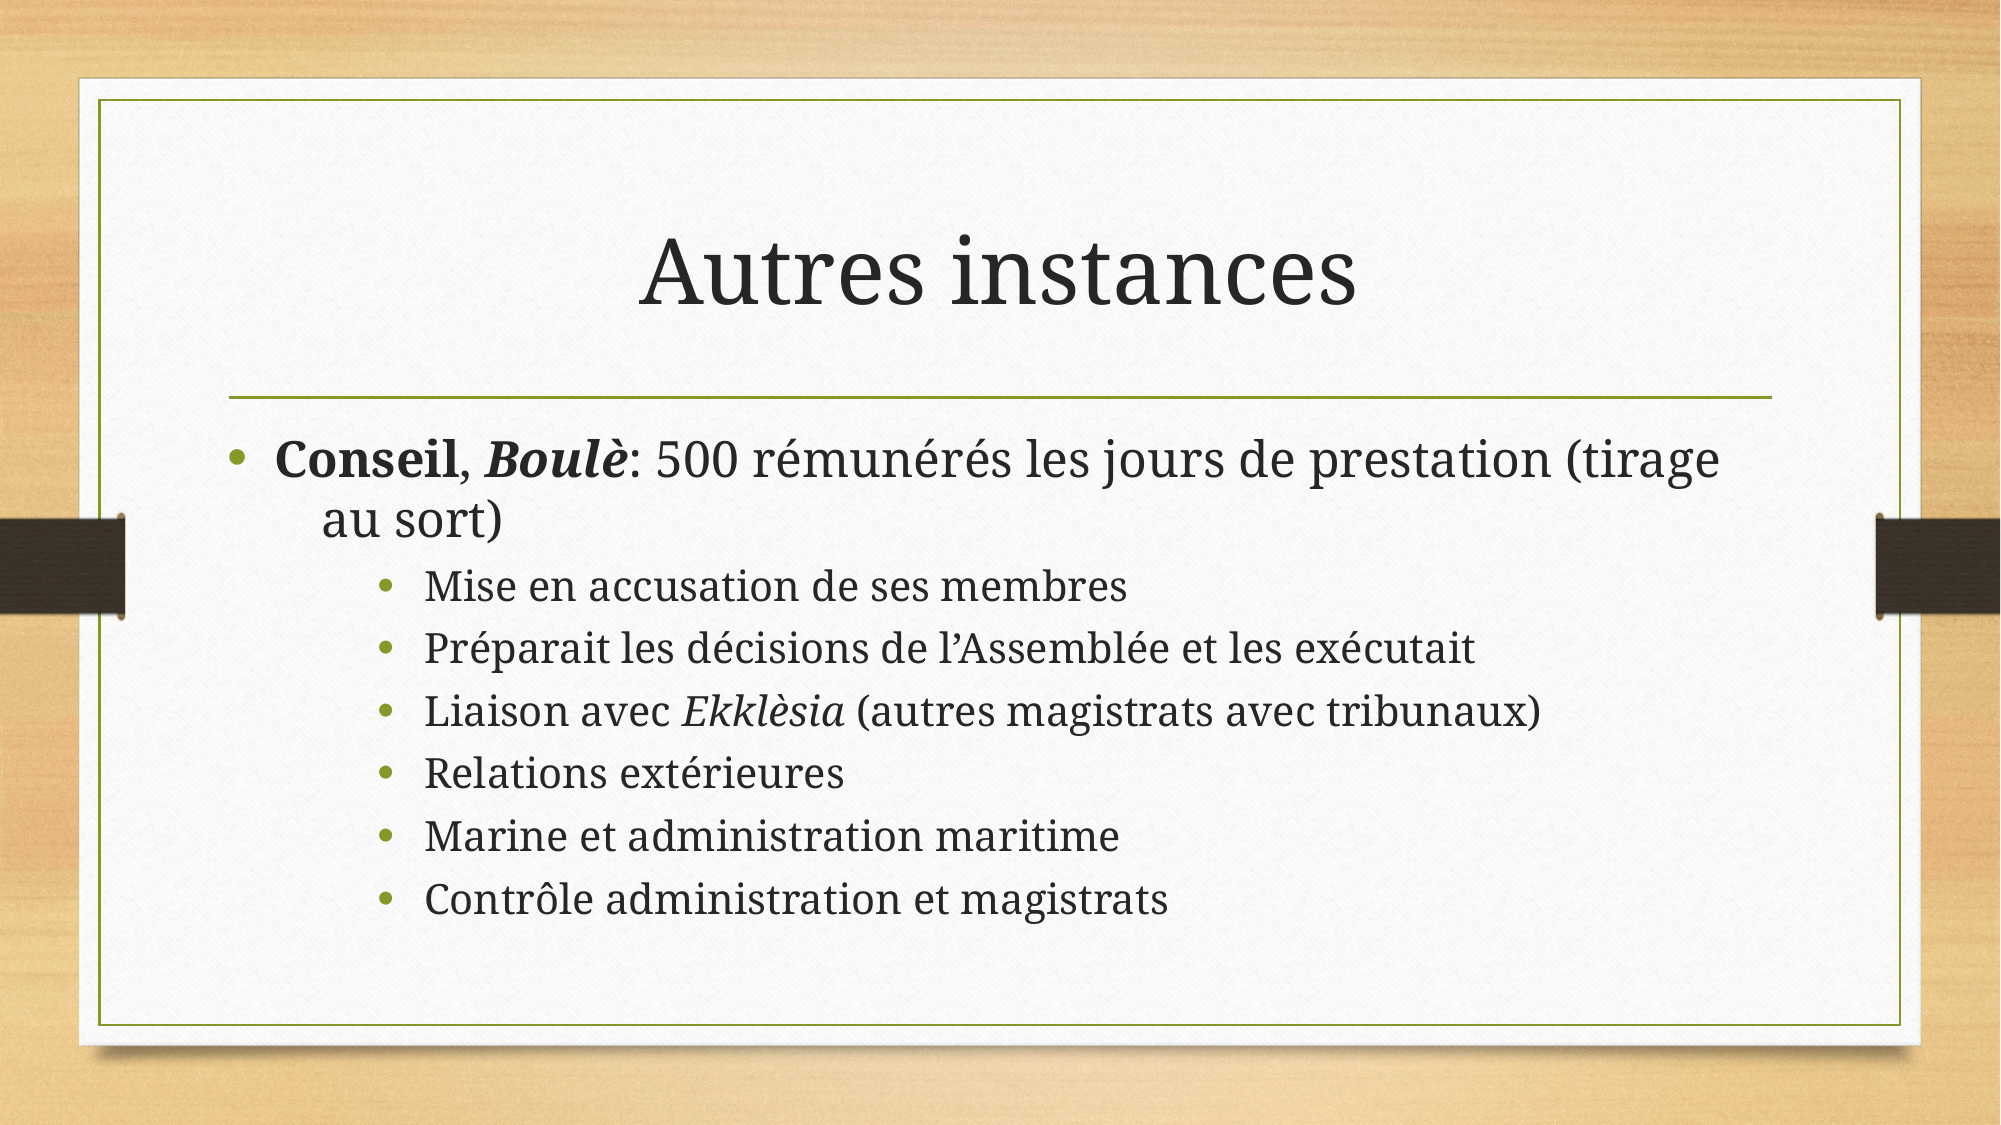

# Autres instances
Conseil, Boulè: 500 rémunérés les jours de prestation (tirage au sort)
Mise en accusation de ses membres
Préparait les décisions de l’Assemblée et les exécutait
Liaison avec Ekklèsia (autres magistrats avec tribunaux)
Relations extérieures
Marine et administration maritime
Contrôle administration et magistrats